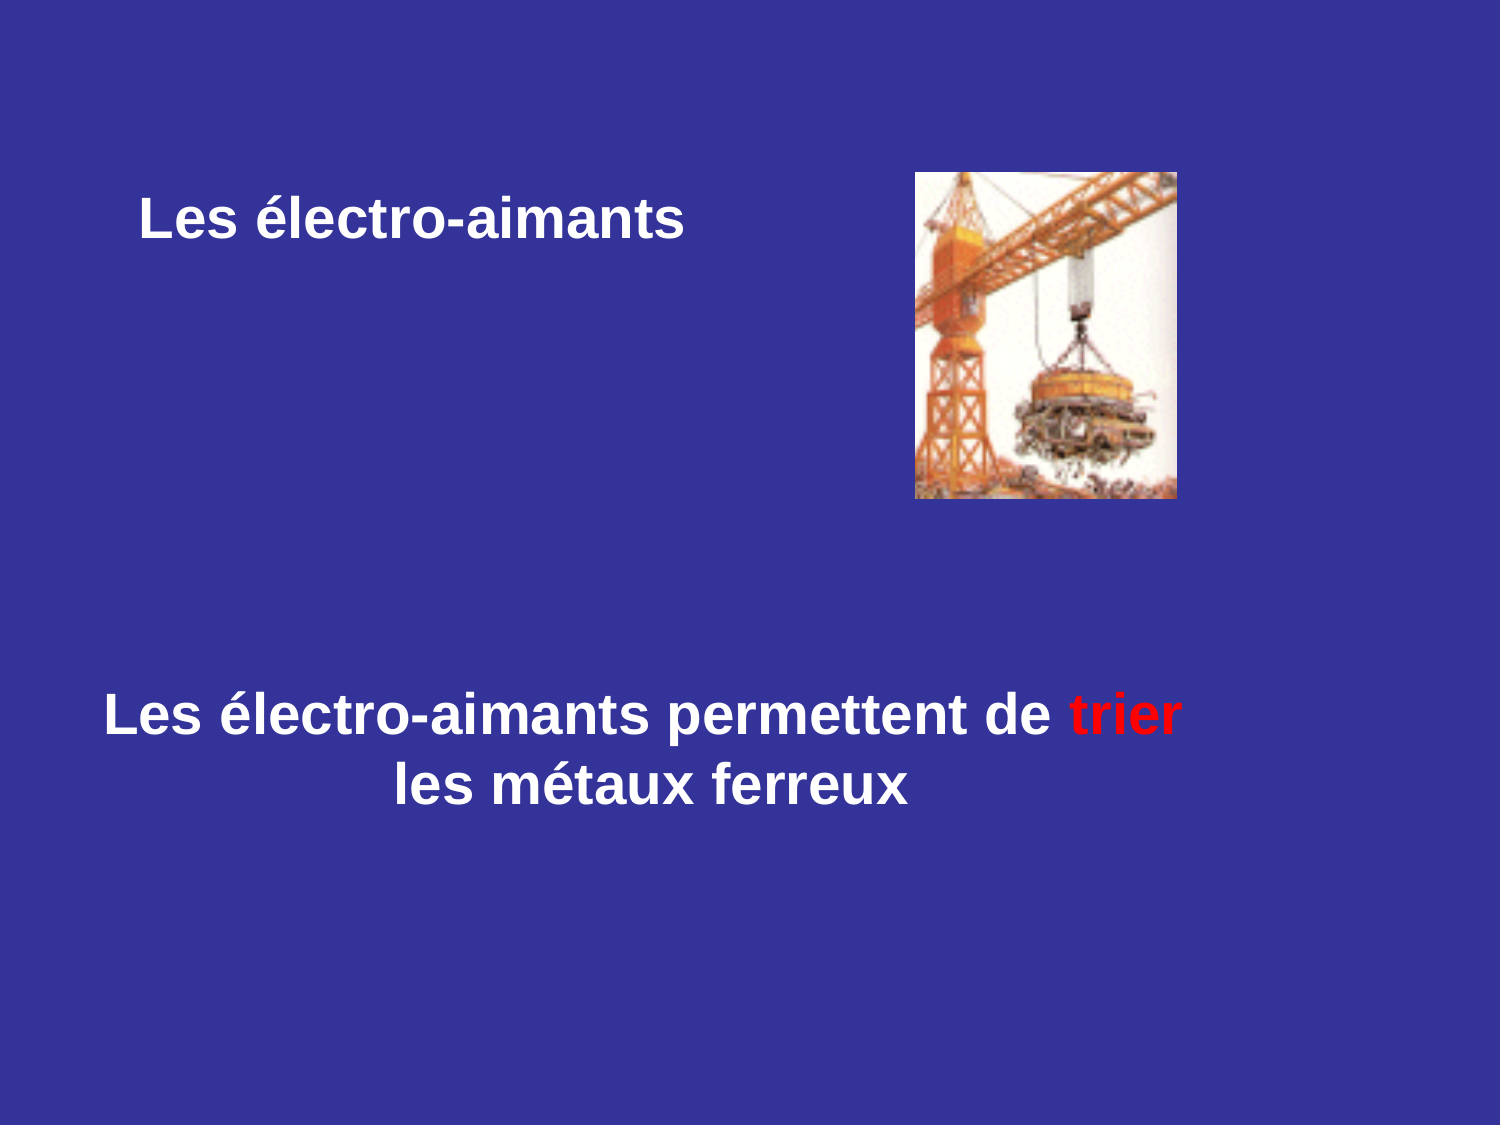

Les électro-aimants
Les électro-aimants permettent de trier
 les métaux ferreux